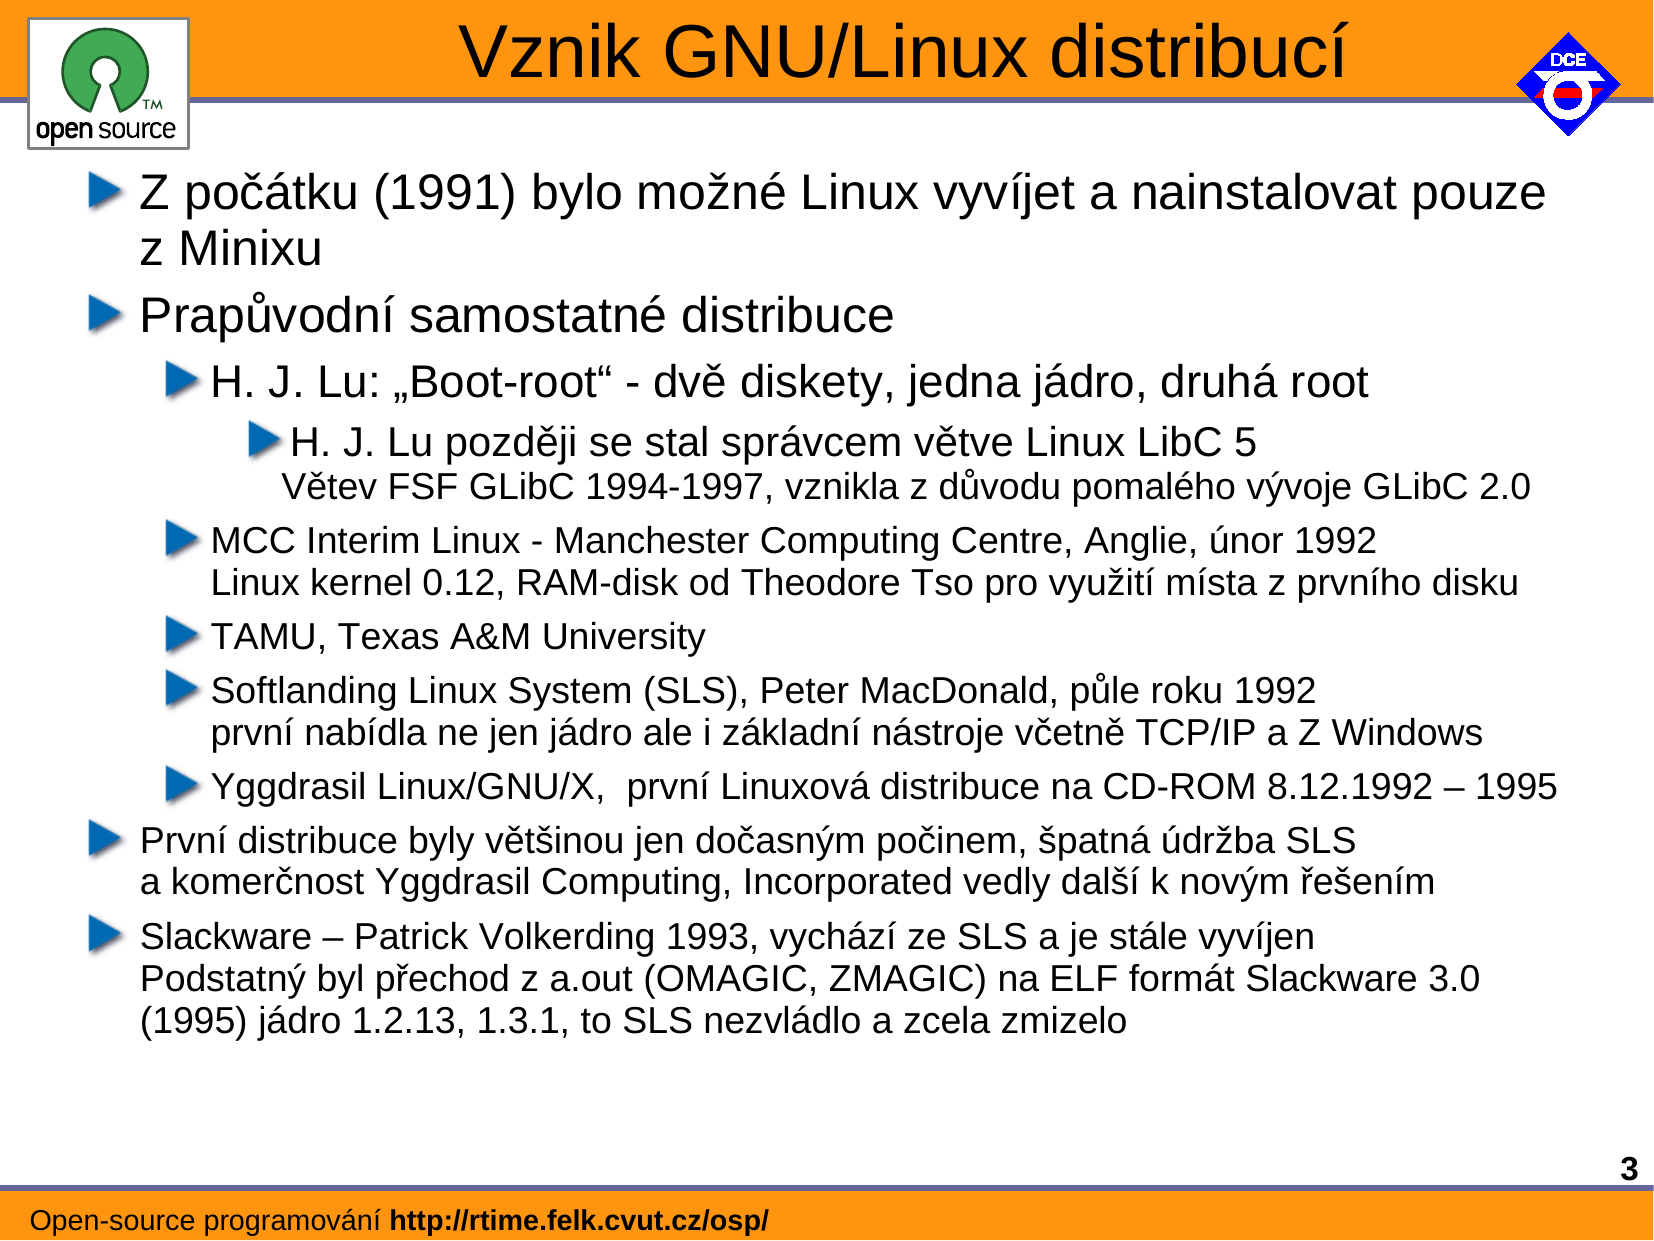

# Vznik GNU/Linux distribucí
Z počátku (1991) bylo možné Linux vyvíjet a nainstalovat pouze z Minixu
Prapůvodní samostatné distribuce
H. J. Lu: „Boot-root“ - dvě diskety, jedna jádro, druhá root
H. J. Lu později se stal správcem větve Linux LibC 5
Větev FSF GLibC 1994-1997, vznikla z důvodu pomalého vývoje GLibC 2.0
MCC Interim Linux - Manchester Computing Centre, Anglie, únor 1992
Linux kernel 0.12, RAM-disk od Theodore Tso pro využití místa z prvního disku
TAMU, Texas A&M University
Softlanding Linux System (SLS), Peter MacDonald, půle roku 1992
první nabídla ne jen jádro ale i základní nástroje včetně TCP/IP a Z Windows
Yggdrasil Linux/GNU/X, první Linuxová distribuce na CD-ROM 8.12.1992 – 1995
První distribuce byly většinou jen dočasným počinem, špatná údržba SLS a komerčnost Yggdrasil Computing, Incorporated vedly další k novým řešením
Slackware – Patrick Volkerding 1993, vychází ze SLS a je stále vyvíjen
Podstatný byl přechod z a.out (OMAGIC, ZMAGIC) na ELF formát Slackware 3.0 (1995) jádro 1.2.13, 1.3.1, to SLS nezvládlo a zcela zmizelo